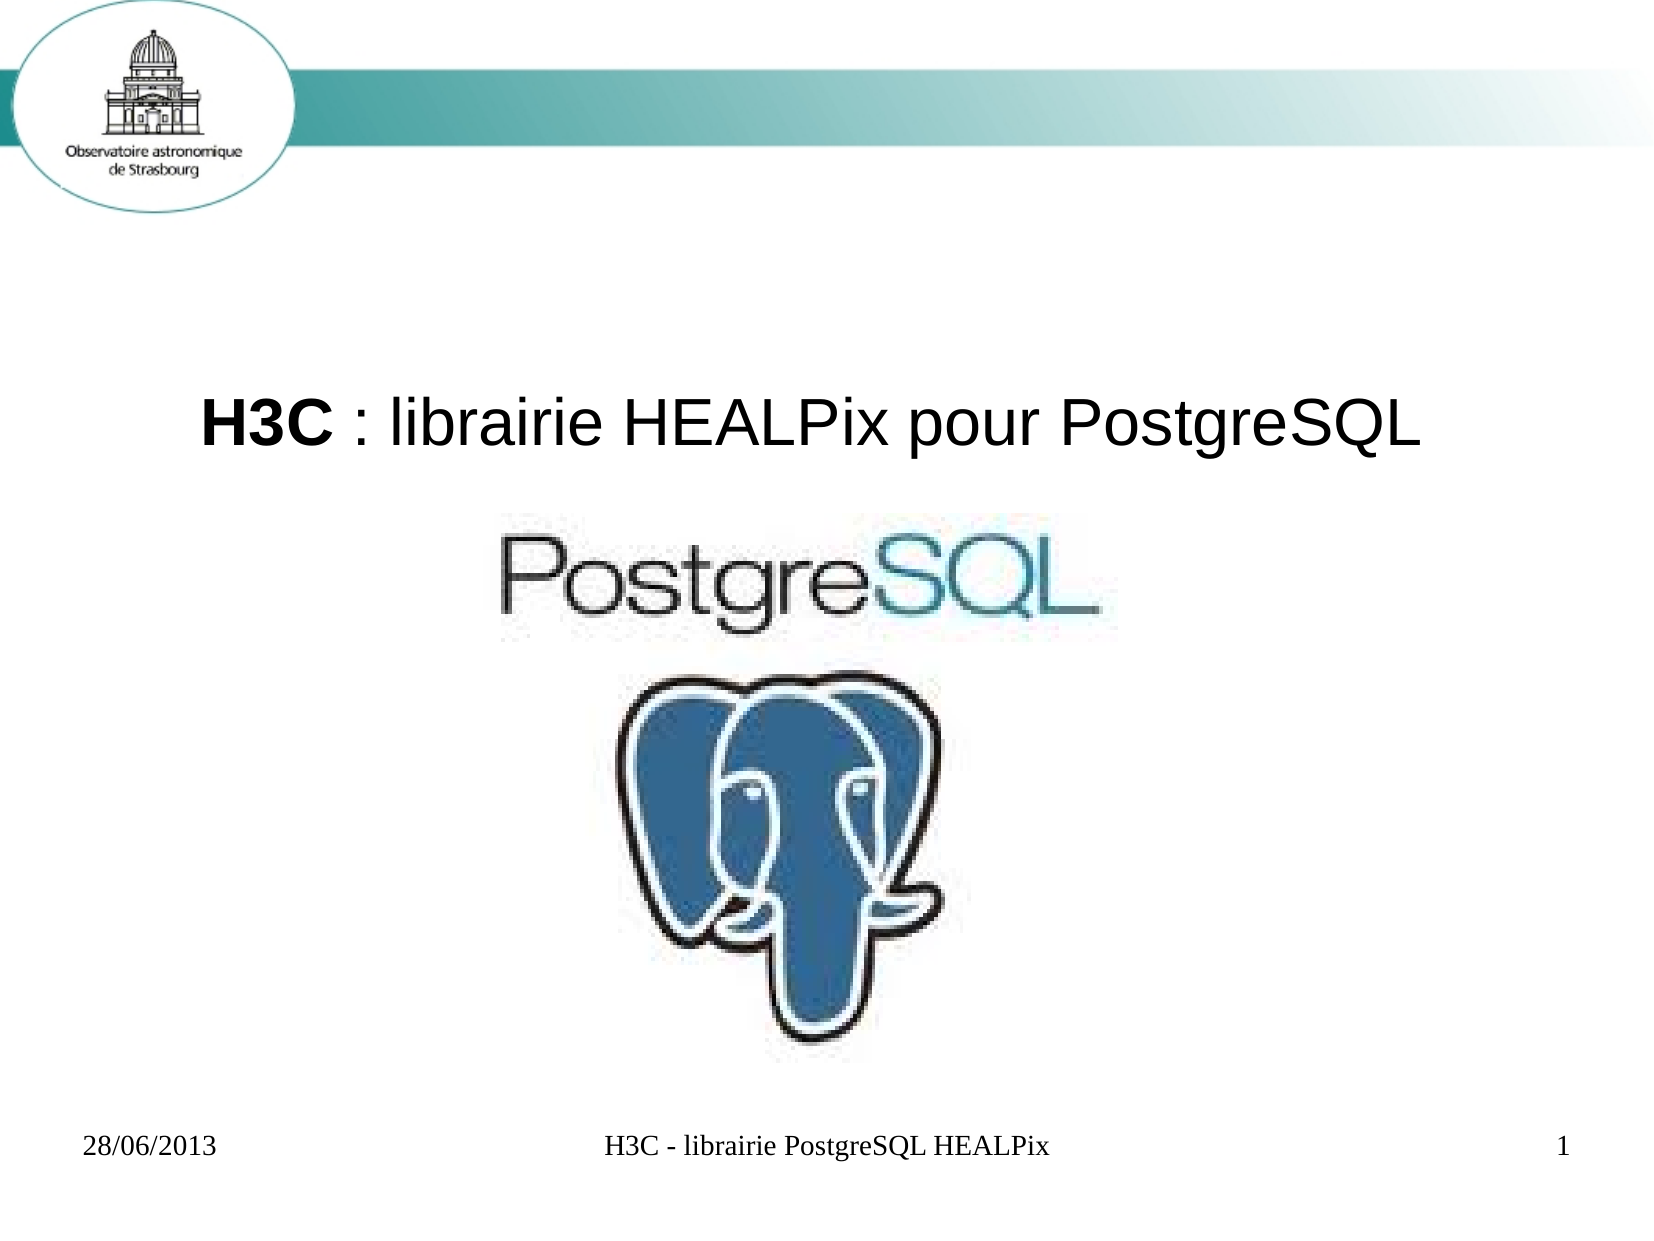

# H3C : librairie HEALPix pour PostgreSQL
28/06/2013
H3C - librairie PostgreSQL HEALPix
1